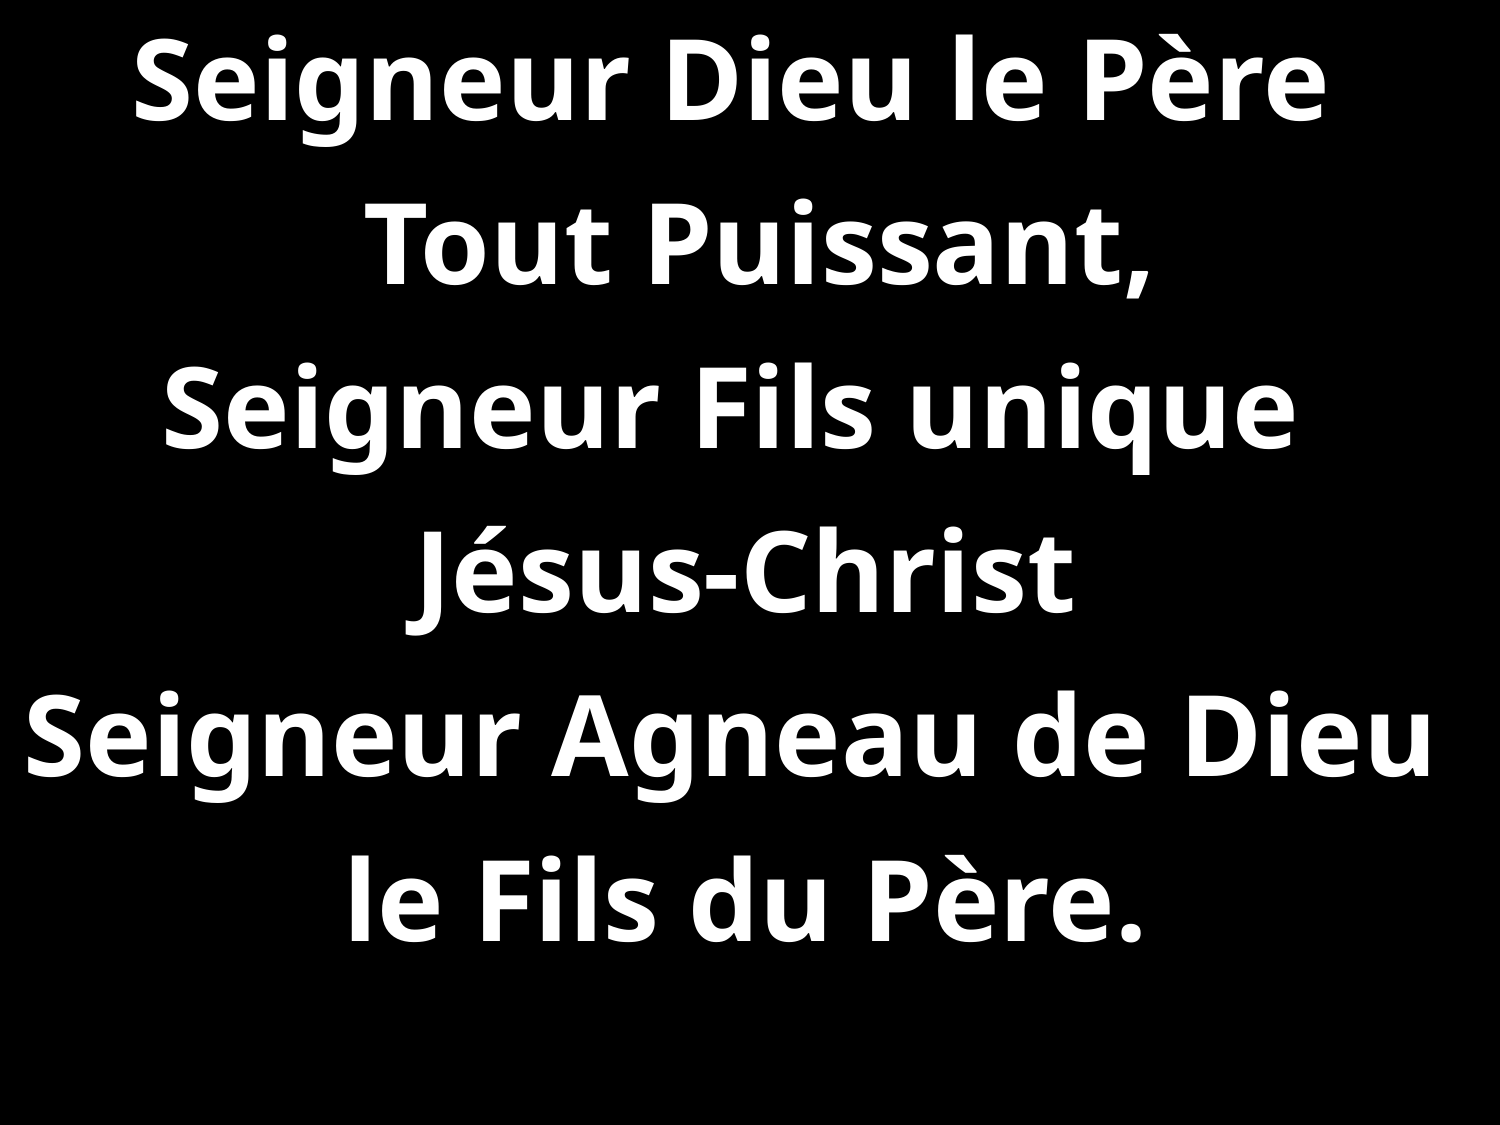

# Seigneur Dieu le Père
 Tout Puissant,
Seigneur Fils unique
Jésus-Christ
Seigneur Agneau de Dieu
le Fils du Père.